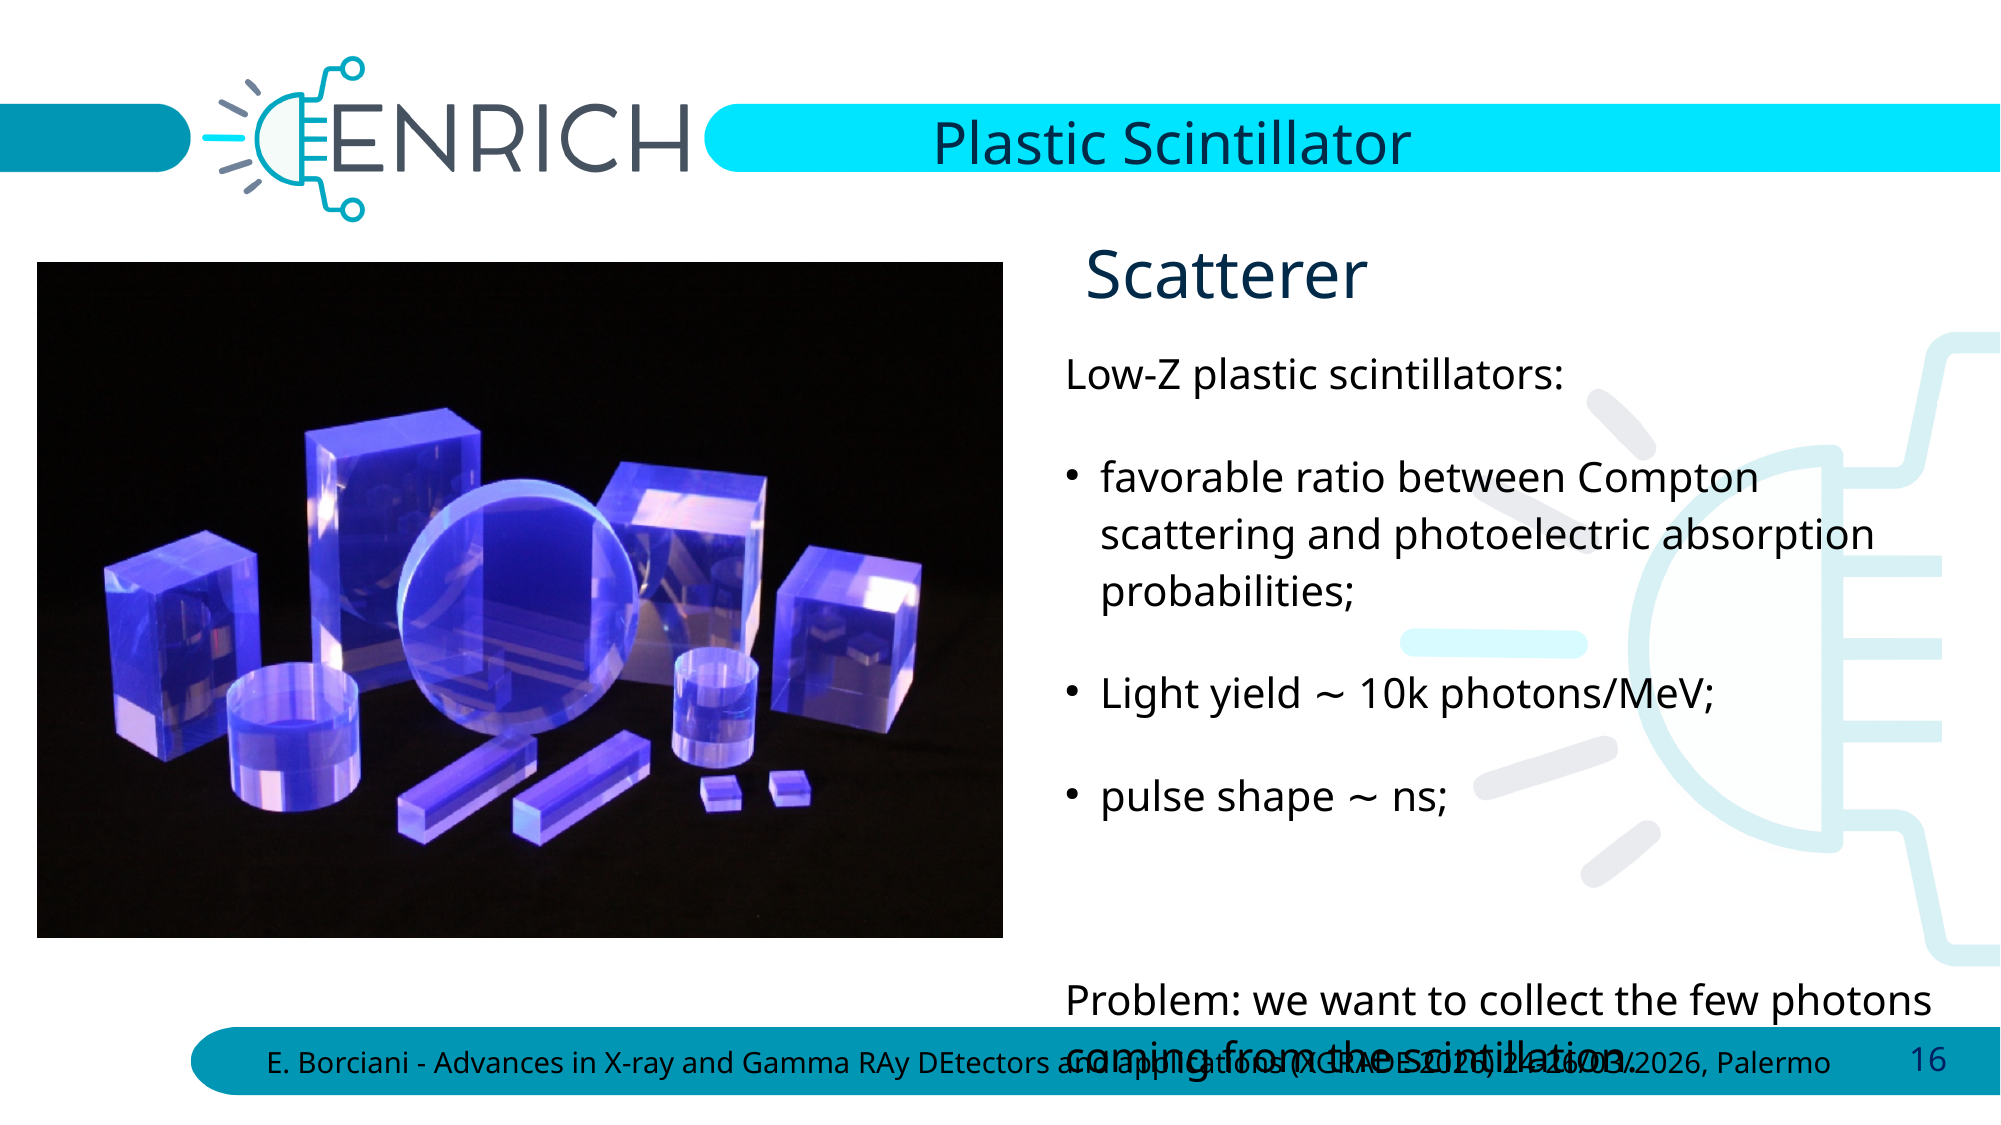

Plastic Scintillator
Scatterer
Low-Z plastic scintillators:​
favorable ratio between Compton scattering and photoelectric absorption probabilities;​
Light yield ∼ 10k photons/MeV;​
pulse shape ∼ ns;​
​
Problem: we want to collect the few photons coming from the scintillation. ​
​
E. Borciani - Advances in X-ray and Gamma RAy DEtectors and applications (XGRADE 2026) 24-26/03/2026, Palermo